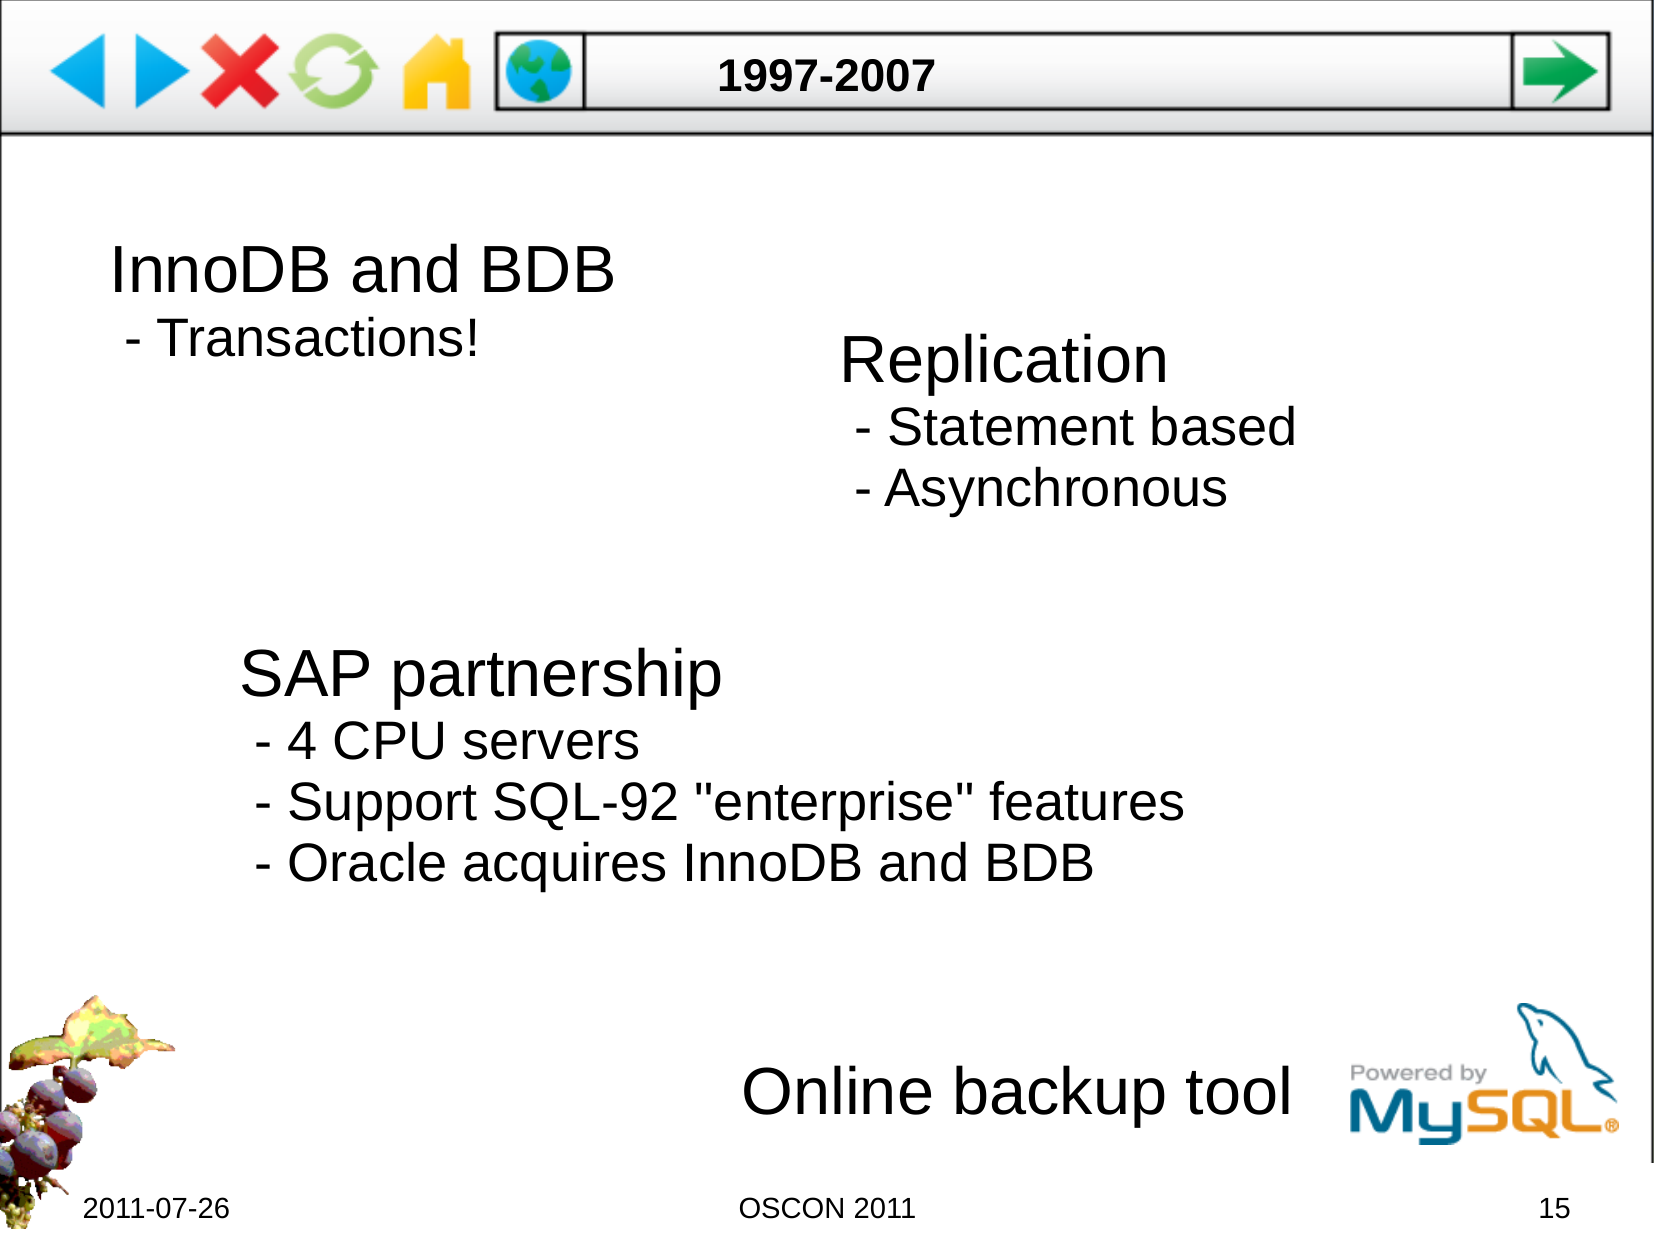

# 1997-2007
InnoDB and BDB
 - Transactions!
Replication
 - Statement based
 - Asynchronous
SAP partnership
 - 4 CPU servers
 - Support SQL-92 "enterprise" features
 - Oracle acquires InnoDB and BDB
Online backup tool
2011-07-26
OSCON 2011
15